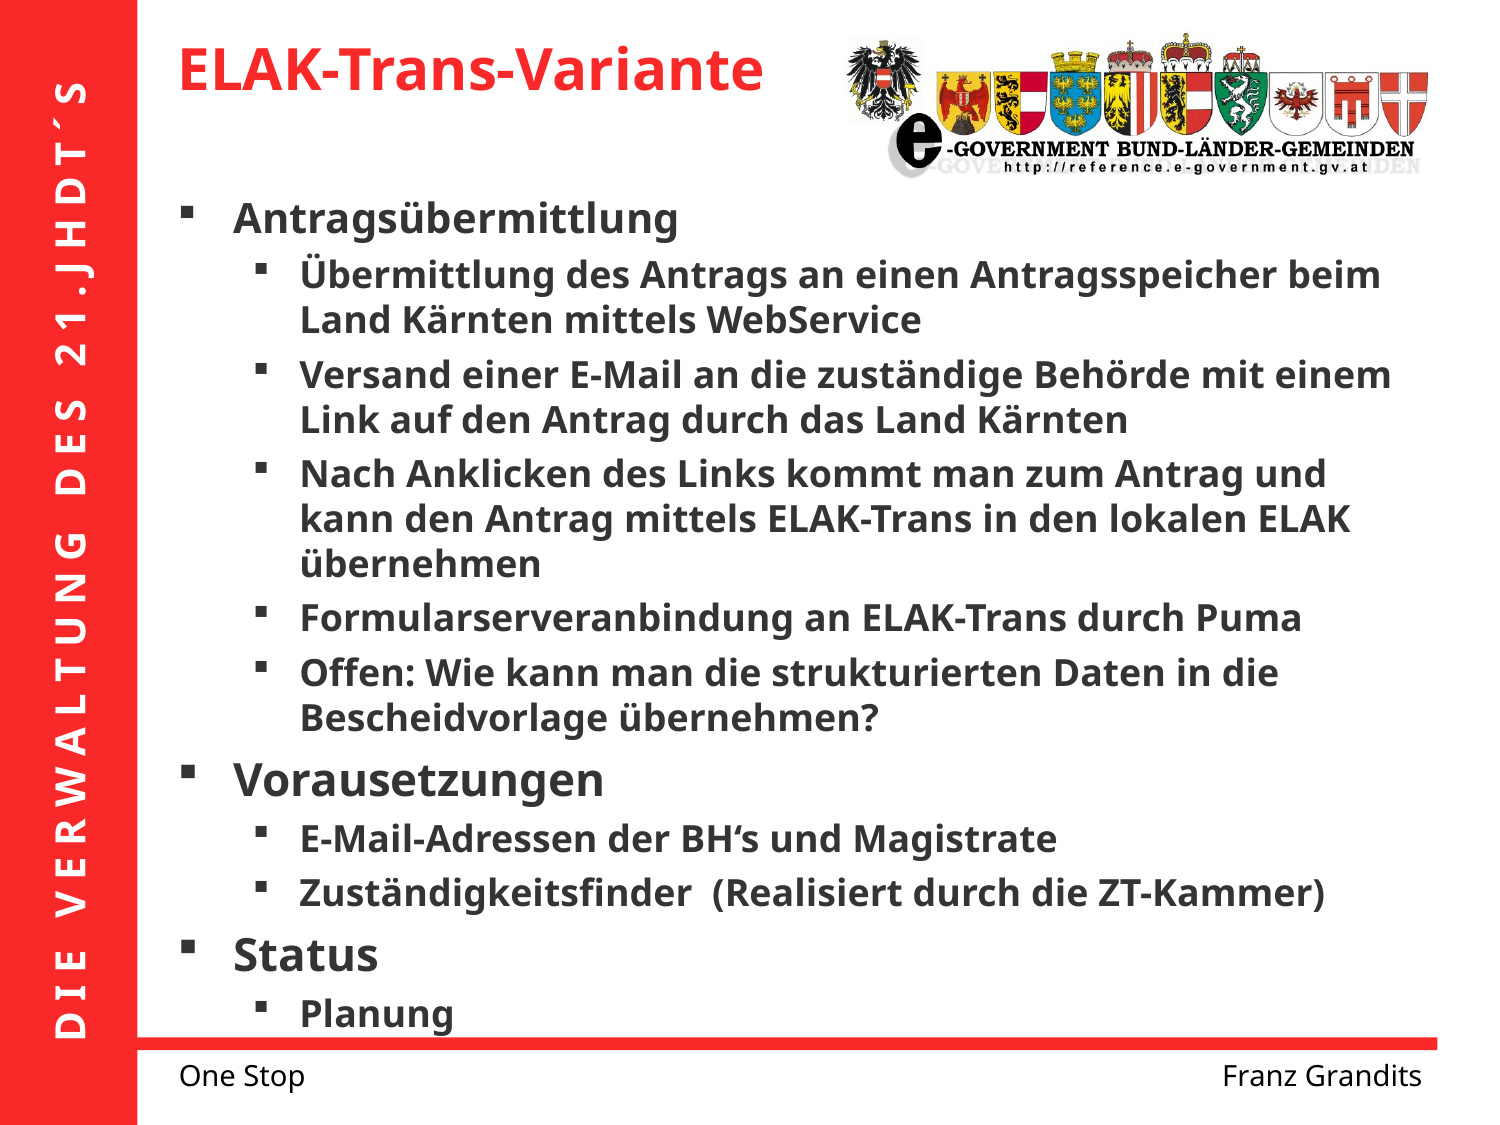

# ELAK-Trans-Variante
Antragsübermittlung
Übermittlung des Antrags an einen Antragsspeicher beim Land Kärnten mittels WebService
Versand einer E-Mail an die zuständige Behörde mit einem Link auf den Antrag durch das Land Kärnten
Nach Anklicken des Links kommt man zum Antrag und kann den Antrag mittels ELAK-Trans in den lokalen ELAK übernehmen
Formularserveranbindung an ELAK-Trans durch Puma
Offen: Wie kann man die strukturierten Daten in die Bescheidvorlage übernehmen?
Vorausetzungen
E-Mail-Adressen der BH‘s und Magistrate
Zuständigkeitsfinder (Realisiert durch die ZT-Kammer)
Status
Planung
One Stop
Franz Grandits